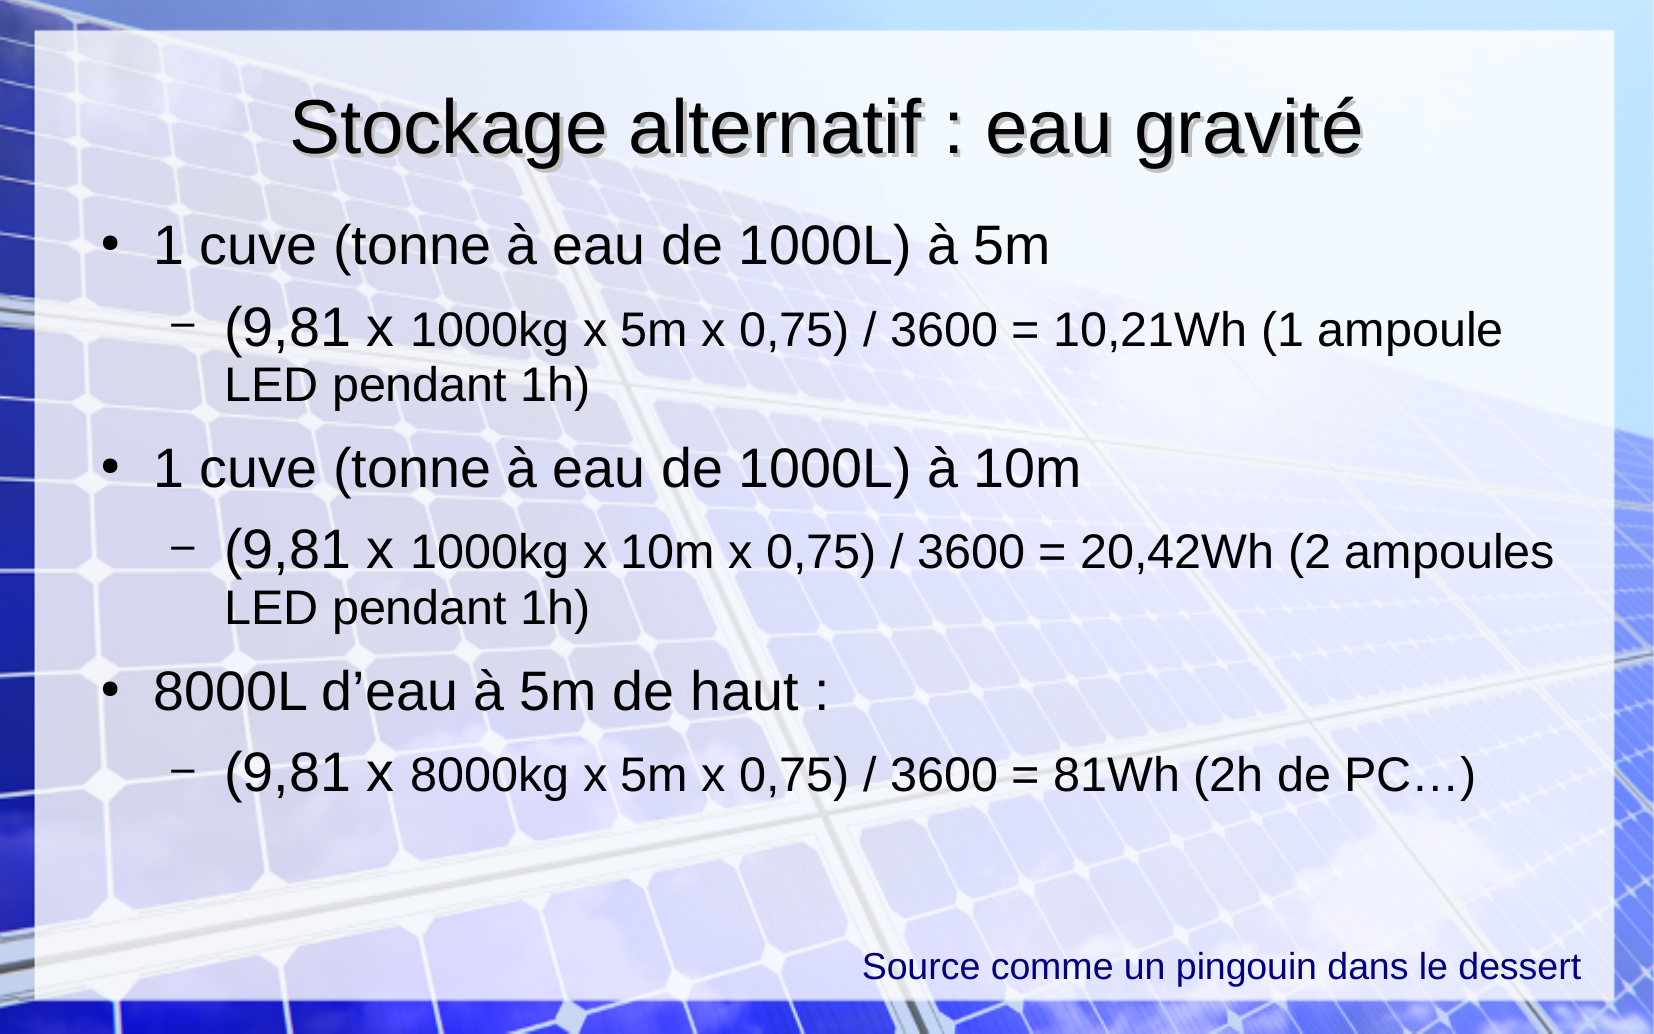

# Stockage alternatif : eau gravité
1 cuve (tonne à eau de 1000L) à 5m
(9,81 x 1000kg x 5m x 0,75) / 3600 = 10,21Wh (1 ampoule LED pendant 1h)
1 cuve (tonne à eau de 1000L) à 10m
(9,81 x 1000kg x 10m x 0,75) / 3600 = 20,42Wh (2 ampoules LED pendant 1h)
8000L d’eau à 5m de haut :
(9,81 x 8000kg x 5m x 0,75) / 3600 = 81Wh (2h de PC…)
Source comme un pingouin dans le dessert